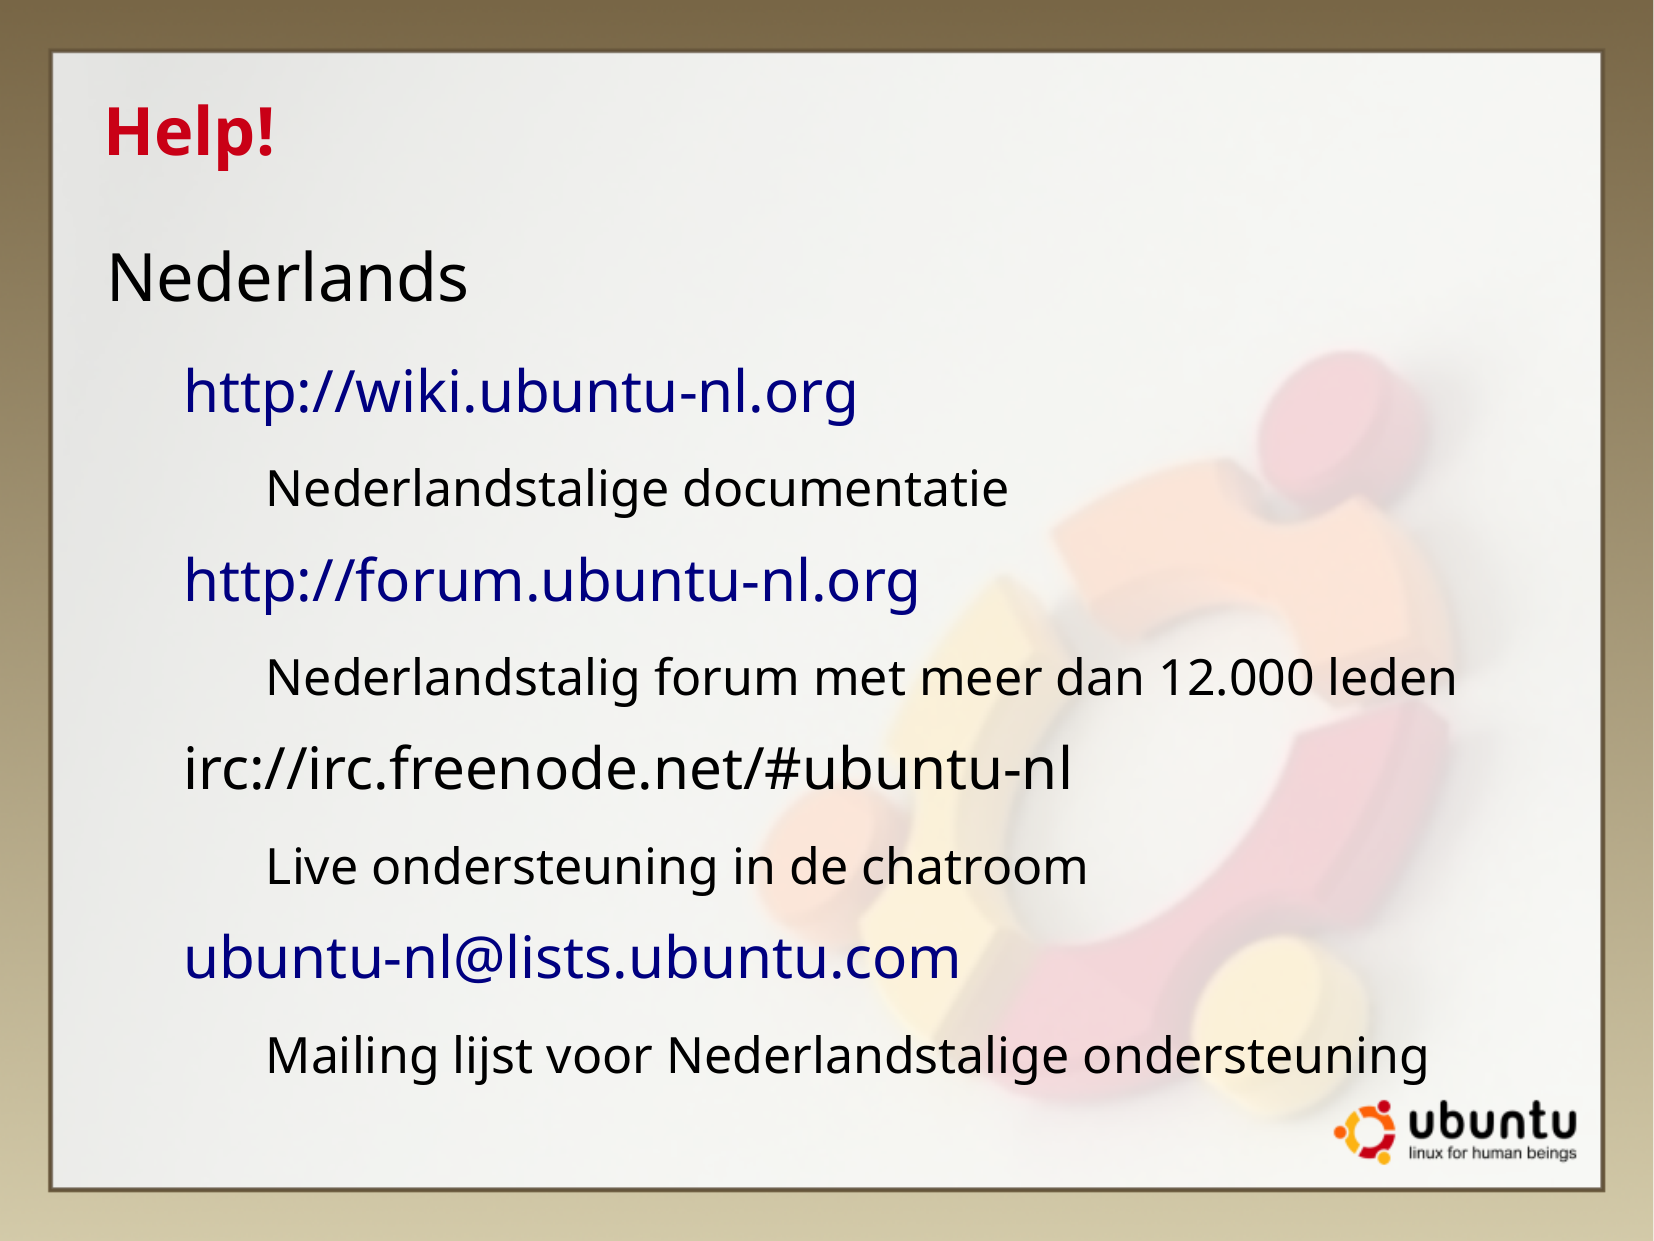

Help!
# Nederlands
http://wiki.ubuntu-nl.org
Nederlandstalige documentatie
http://forum.ubuntu-nl.org
Nederlandstalig forum met meer dan 12.000 leden
irc://irc.freenode.net/#ubuntu-nl
Live ondersteuning in de chatroom
ubuntu-nl@lists.ubuntu.com
Mailing lijst voor Nederlandstalige ondersteuning